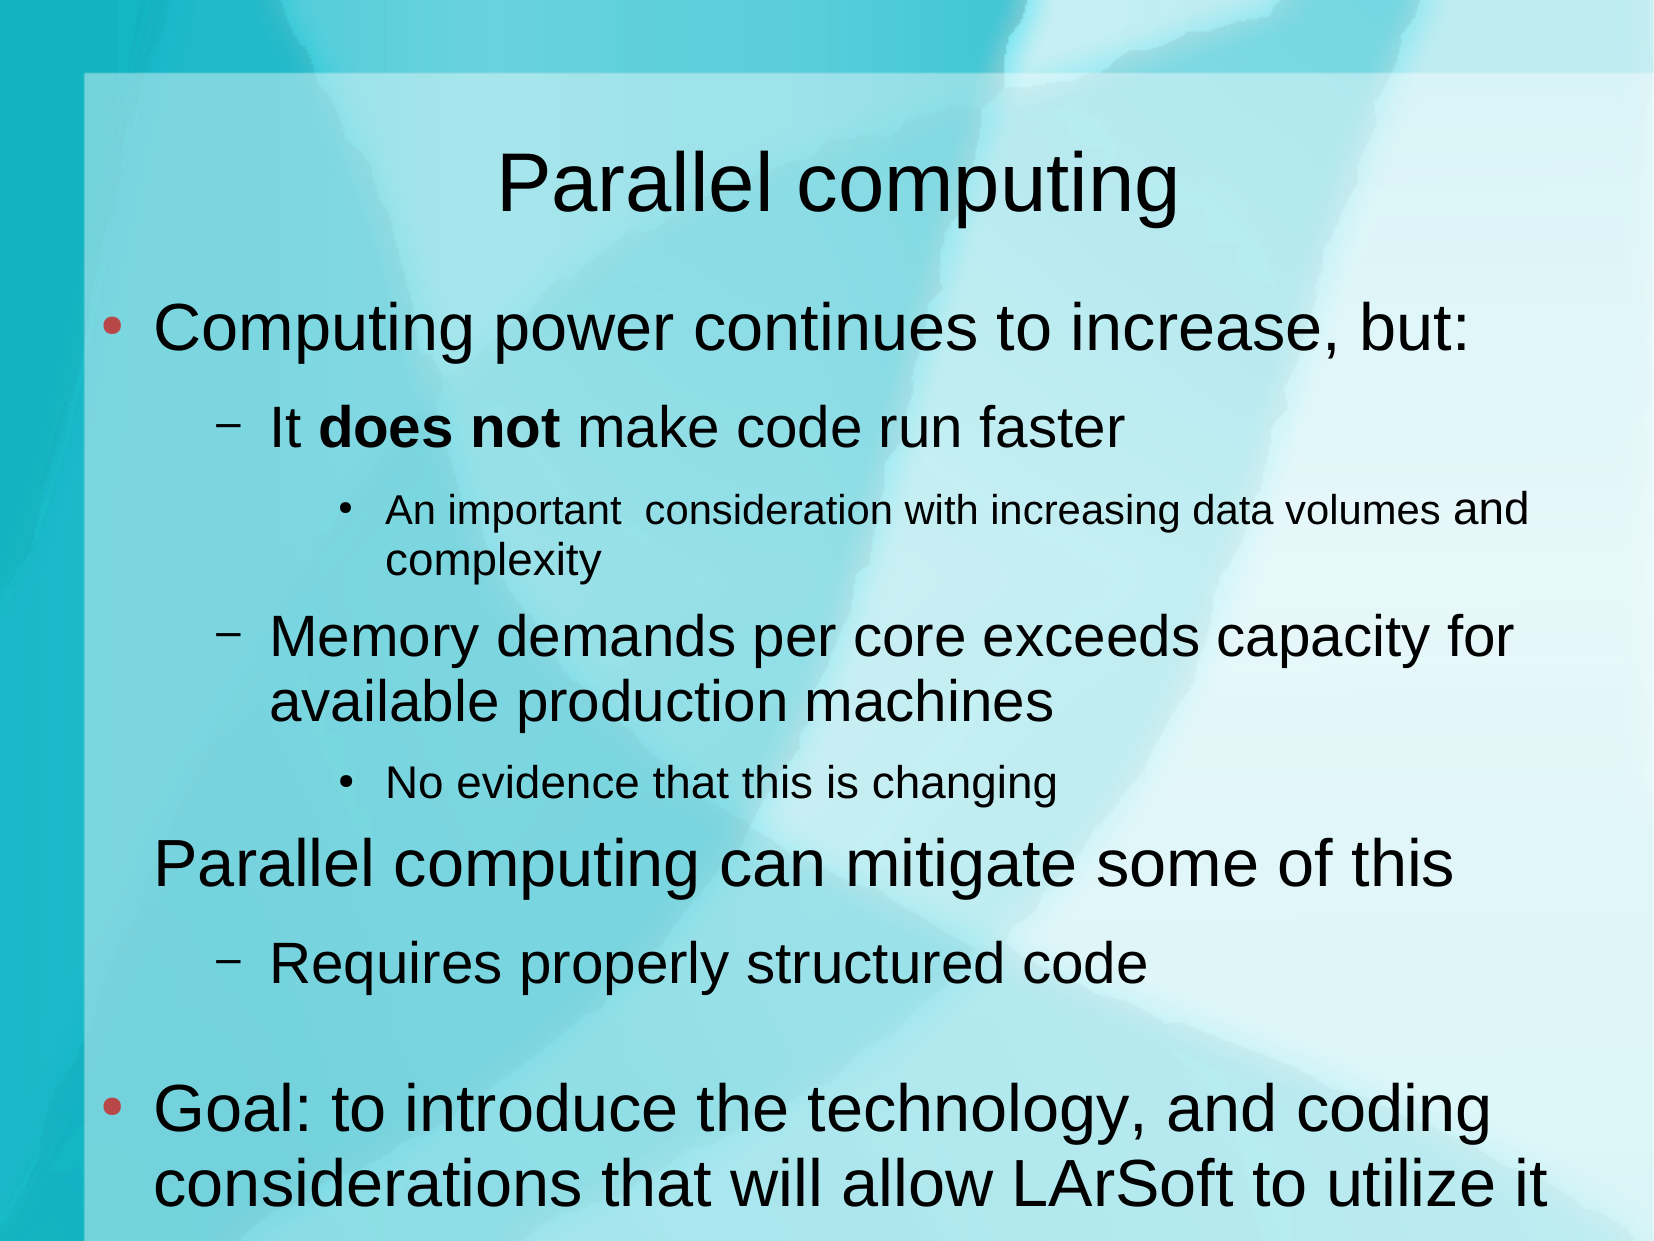

# Parallel computing
Computing power continues to increase, but:
It does not make code run faster
An important consideration with increasing data volumes and complexity
Memory demands per core exceeds capacity for available production machines
No evidence that this is changing
Parallel computing can mitigate some of this
Requires properly structured code
Goal: to introduce the technology, and coding considerations that will allow LArSoft to utilize it